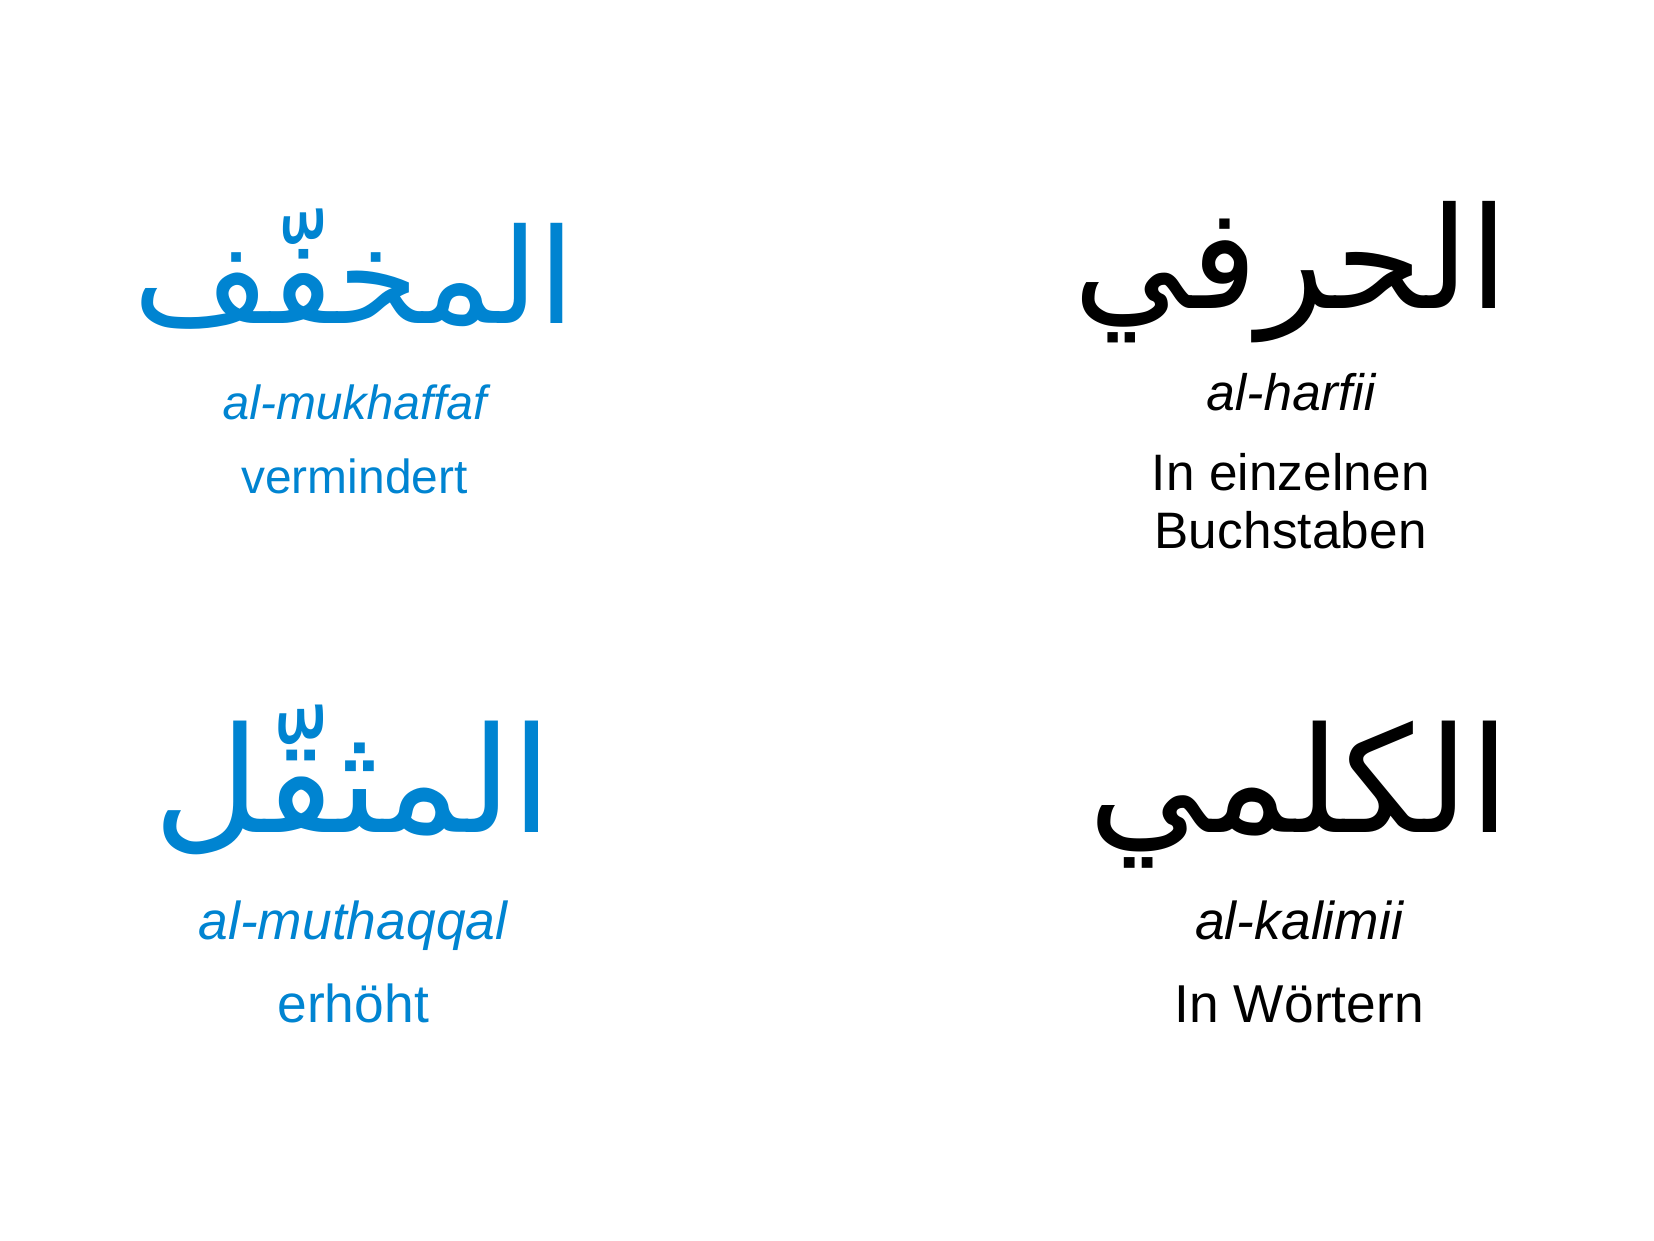

الحرفي
al-harfii
In einzelnen Buchstaben
# المخفّف
al-mukhaffaf
vermindert
المثقّل
al-muthaqqal
erhöht
الكلمي
al-kalimii
In Wörtern